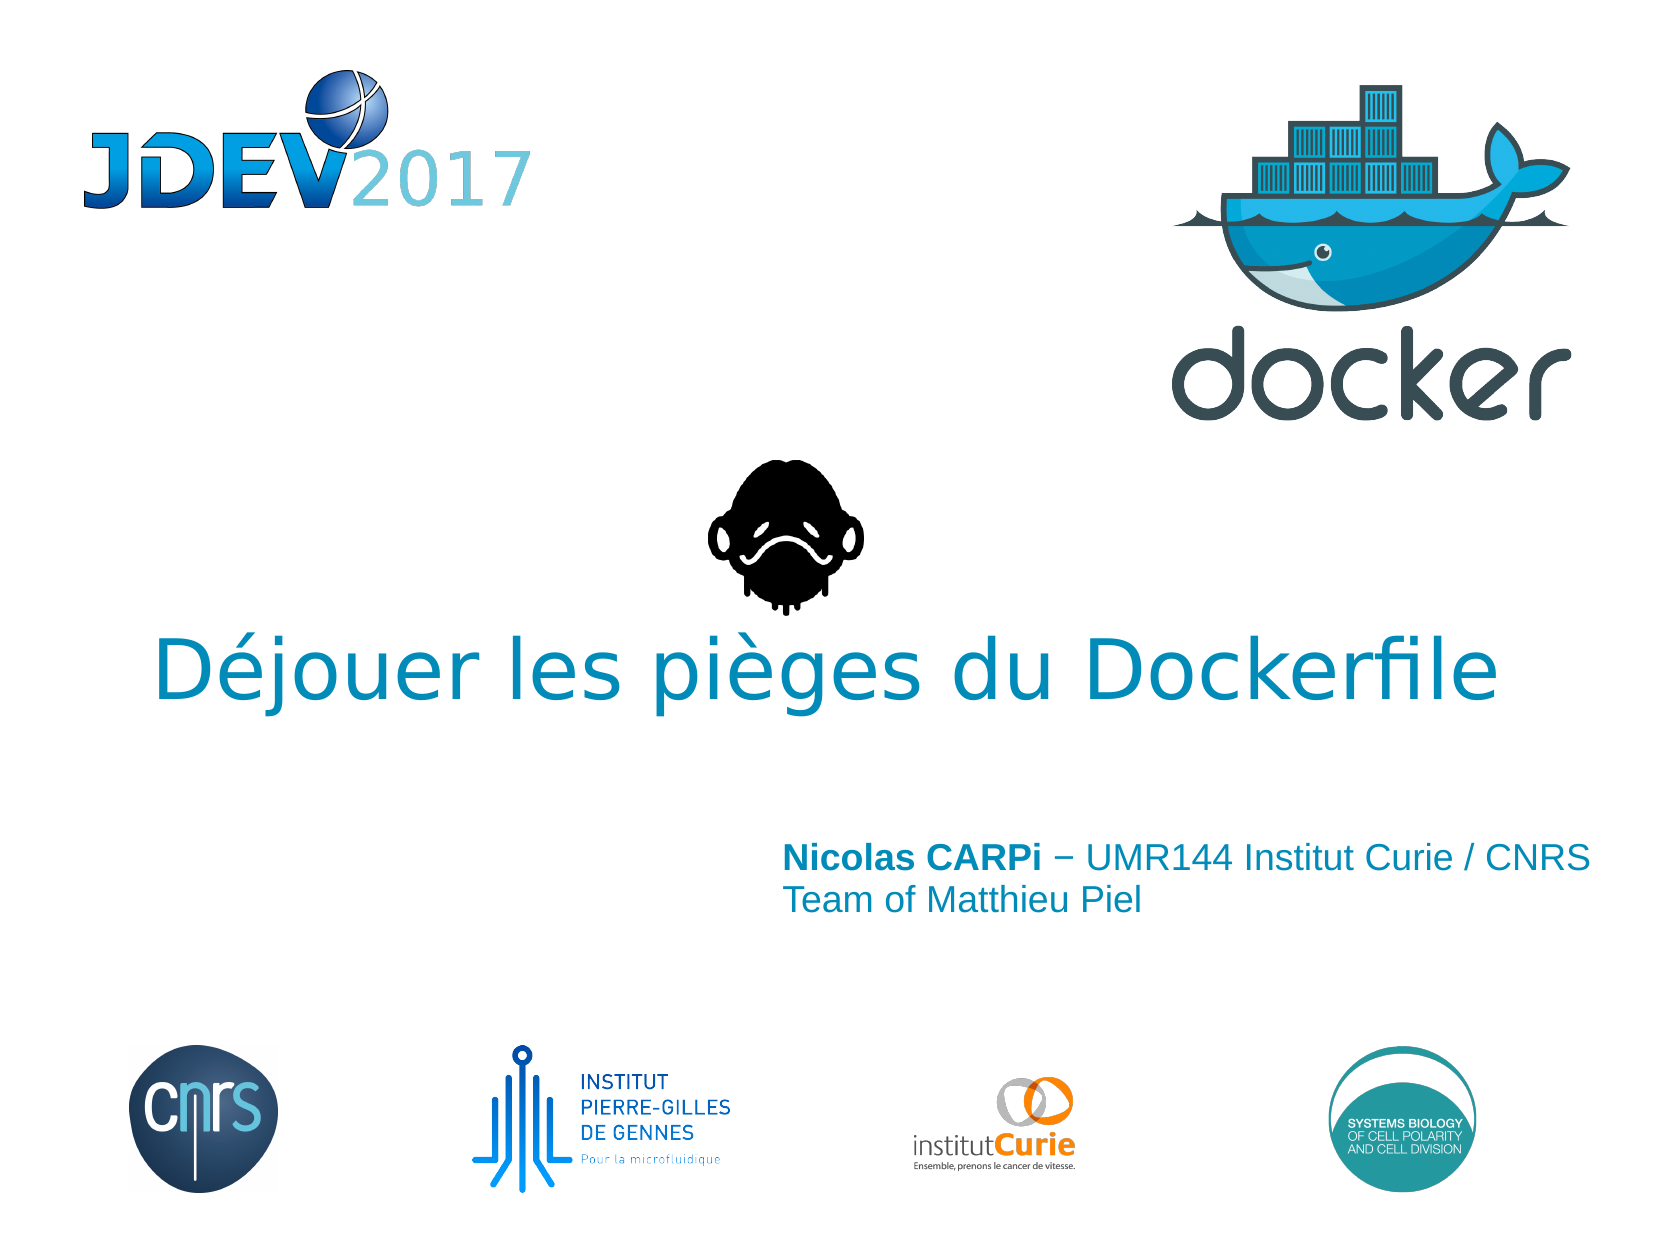

# Déjouer les pièges du Dockerfile
Nicolas CARPi − UMR144 Institut Curie / CNRS
Team of Matthieu Piel